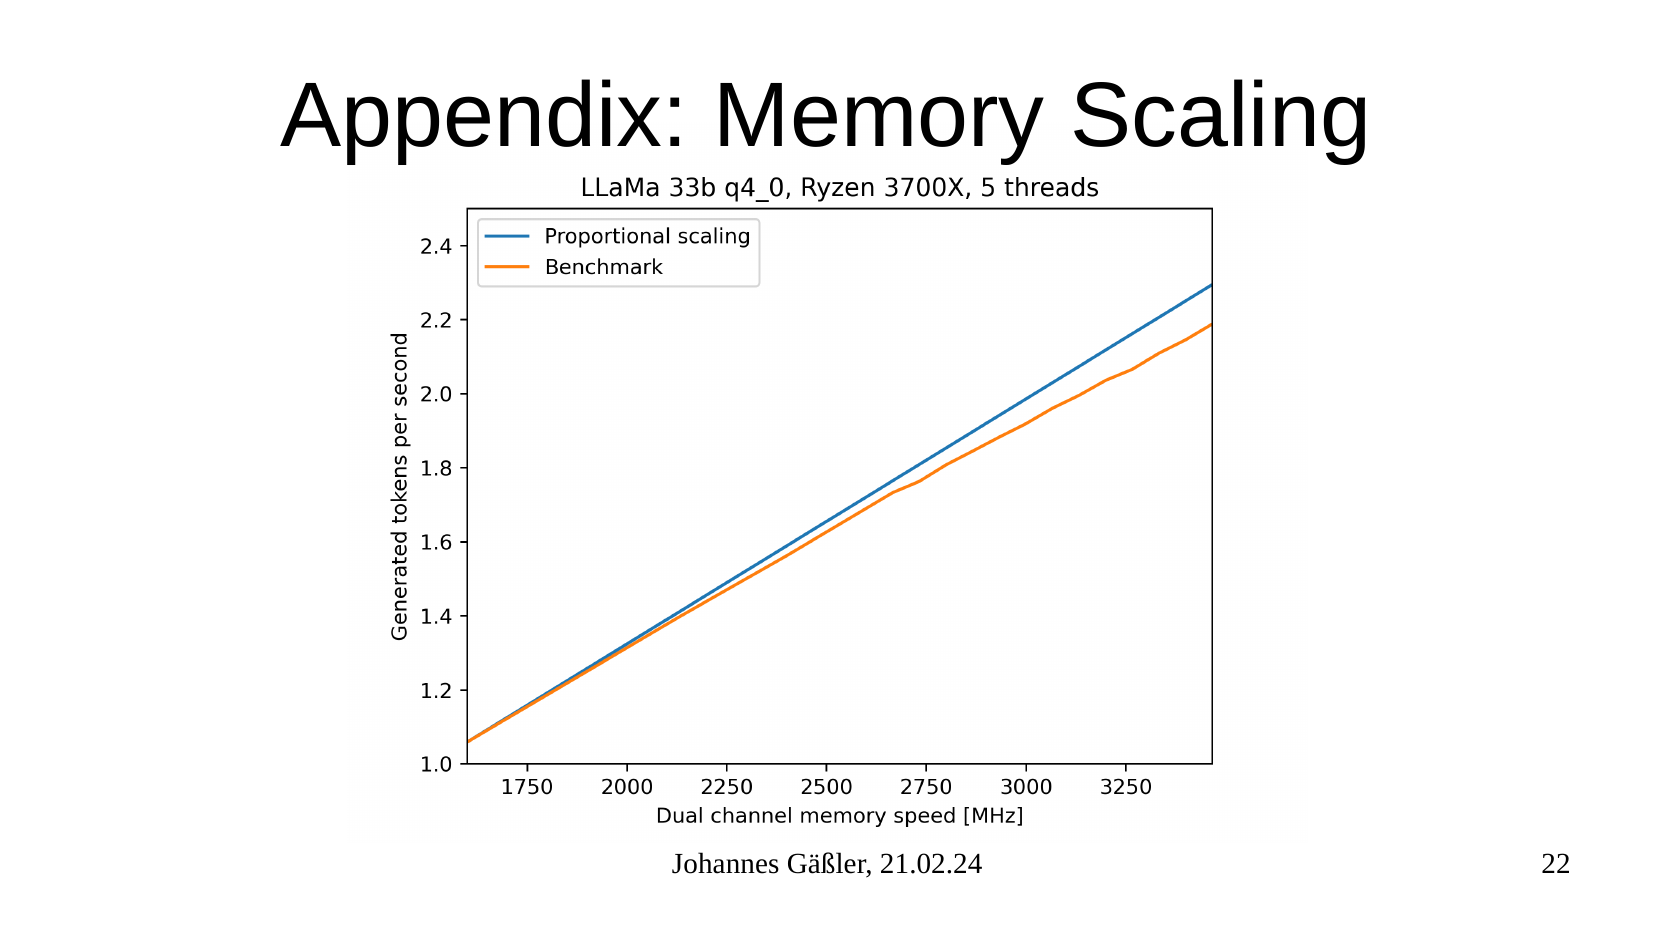

# Appendix: Memory Scaling
Johannes Gäßler, 21.02.24
22